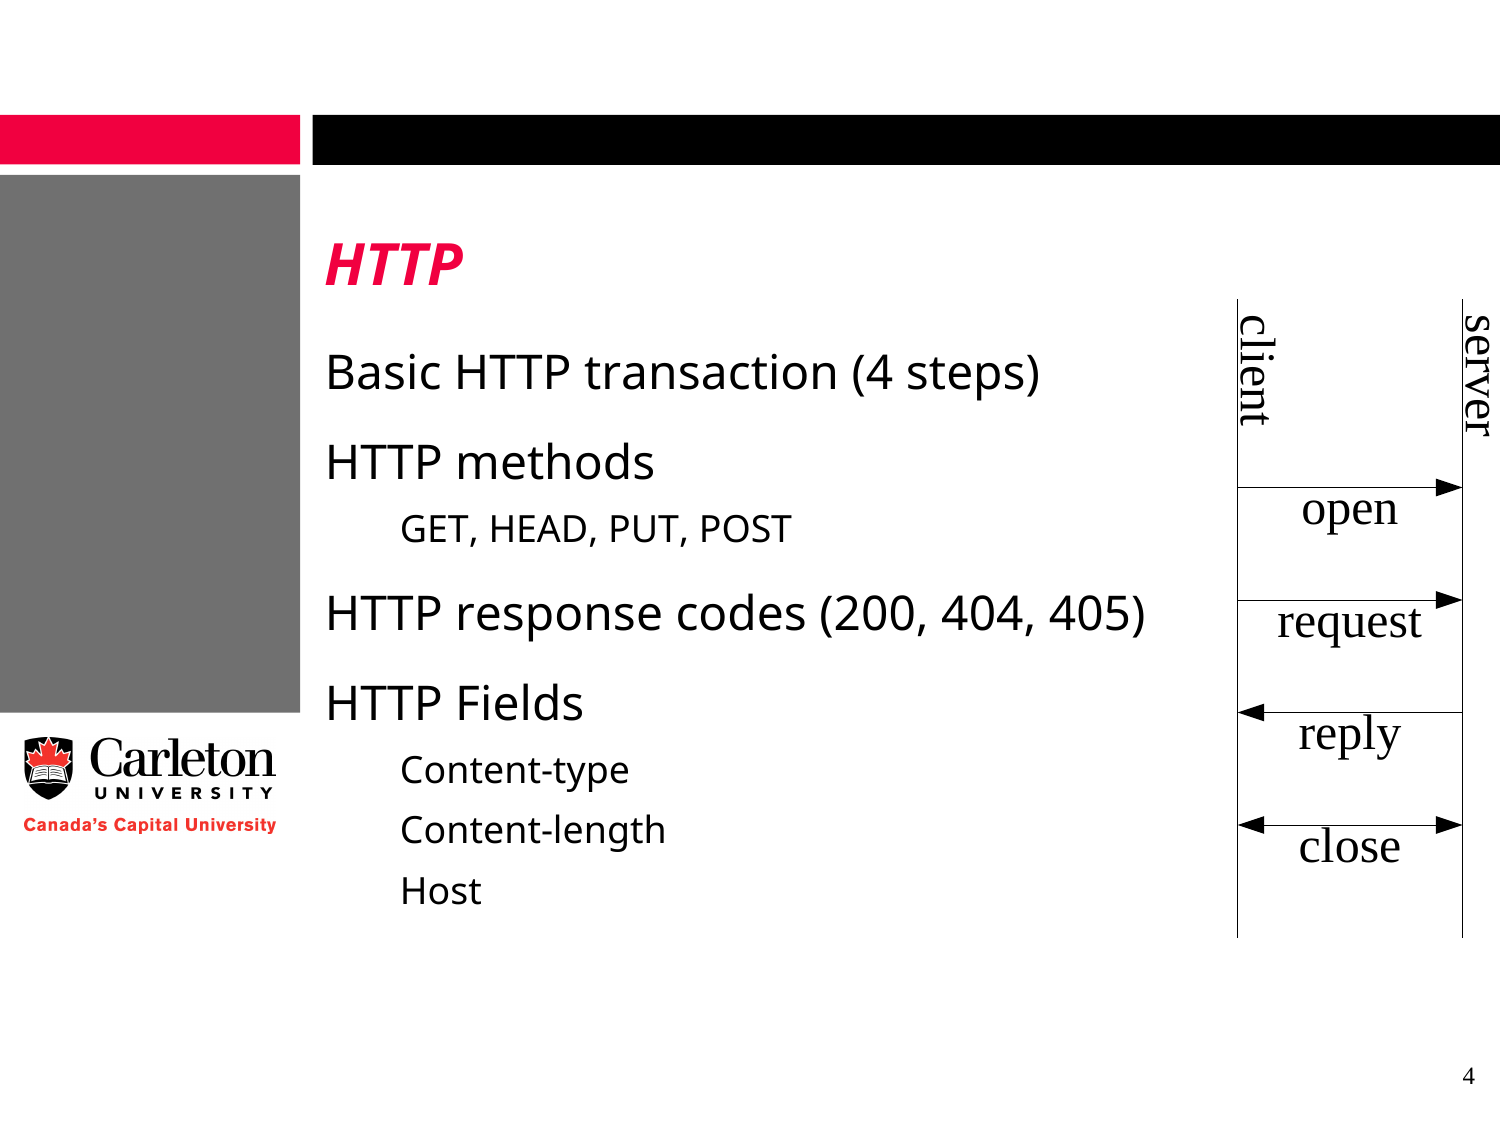

# HTTP
client
server
Basic HTTP transaction (4 steps)
HTTP methods
GET, HEAD, PUT, POST
HTTP response codes (200, 404, 405)
HTTP Fields
Content-type
Content-length
Host
open
request
reply
close
4